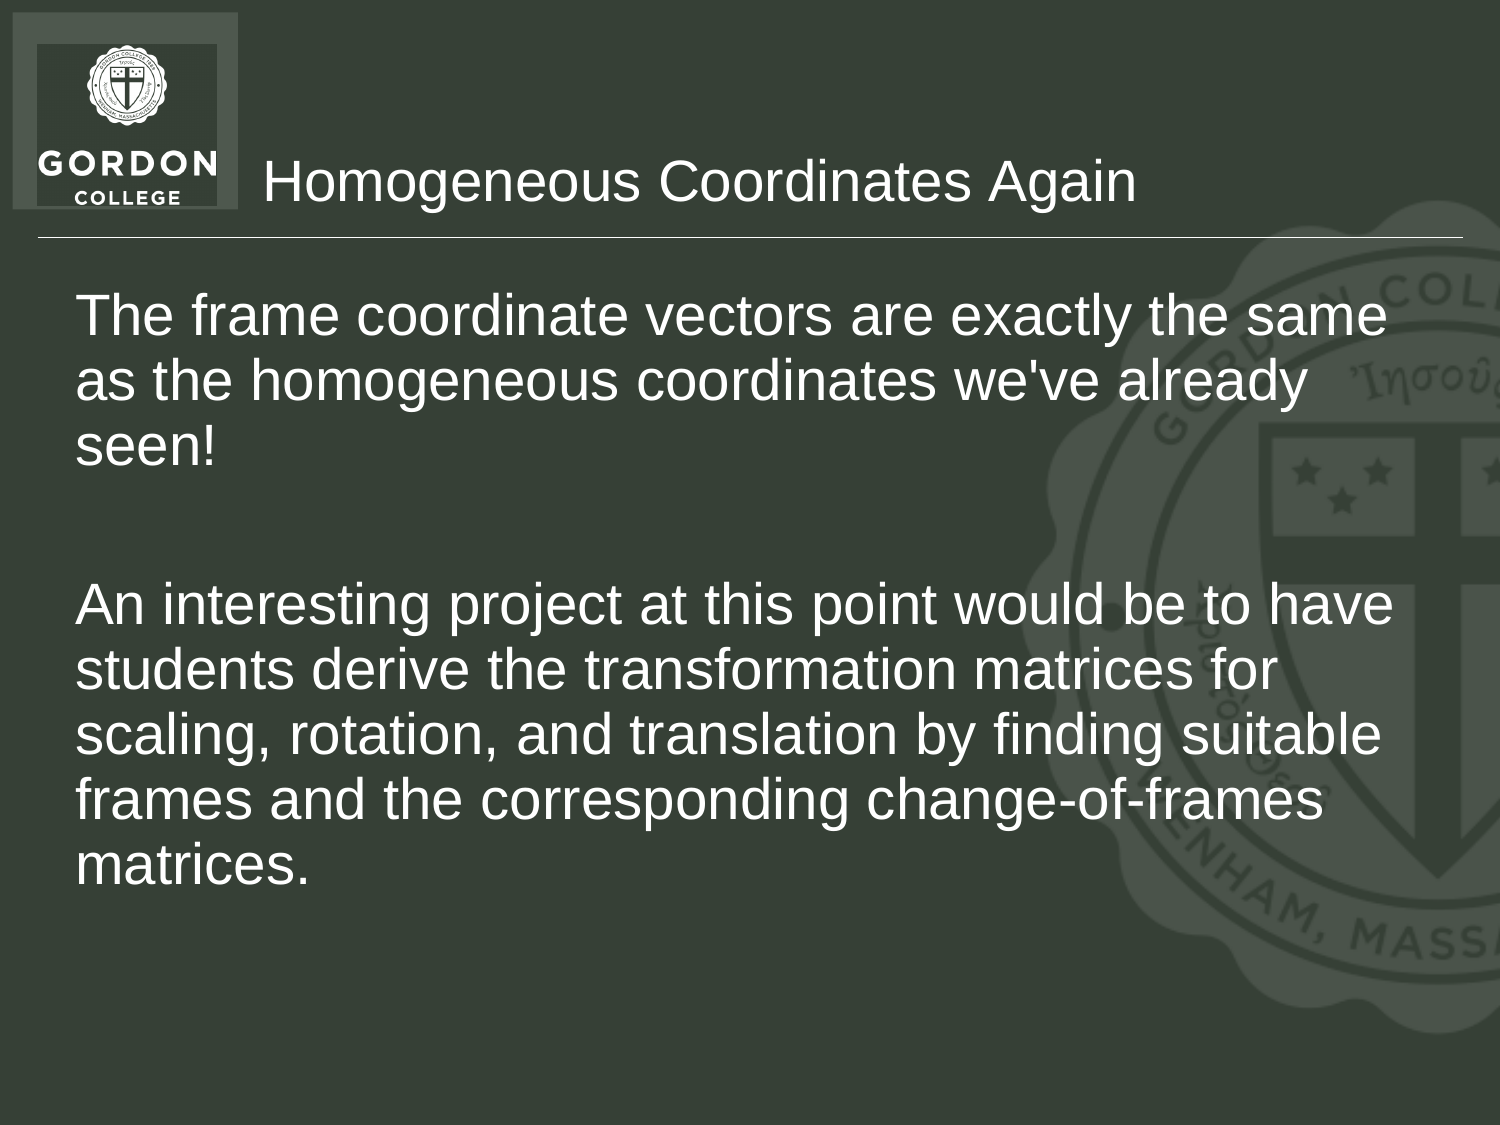

# Homogeneous Coordinates Again
The frame coordinate vectors are exactly the same as the homogeneous coordinates we've already seen!
An interesting project at this point would be to have students derive the transformation matrices for scaling, rotation, and translation by finding suitable frames and the corresponding change-of-frames matrices.